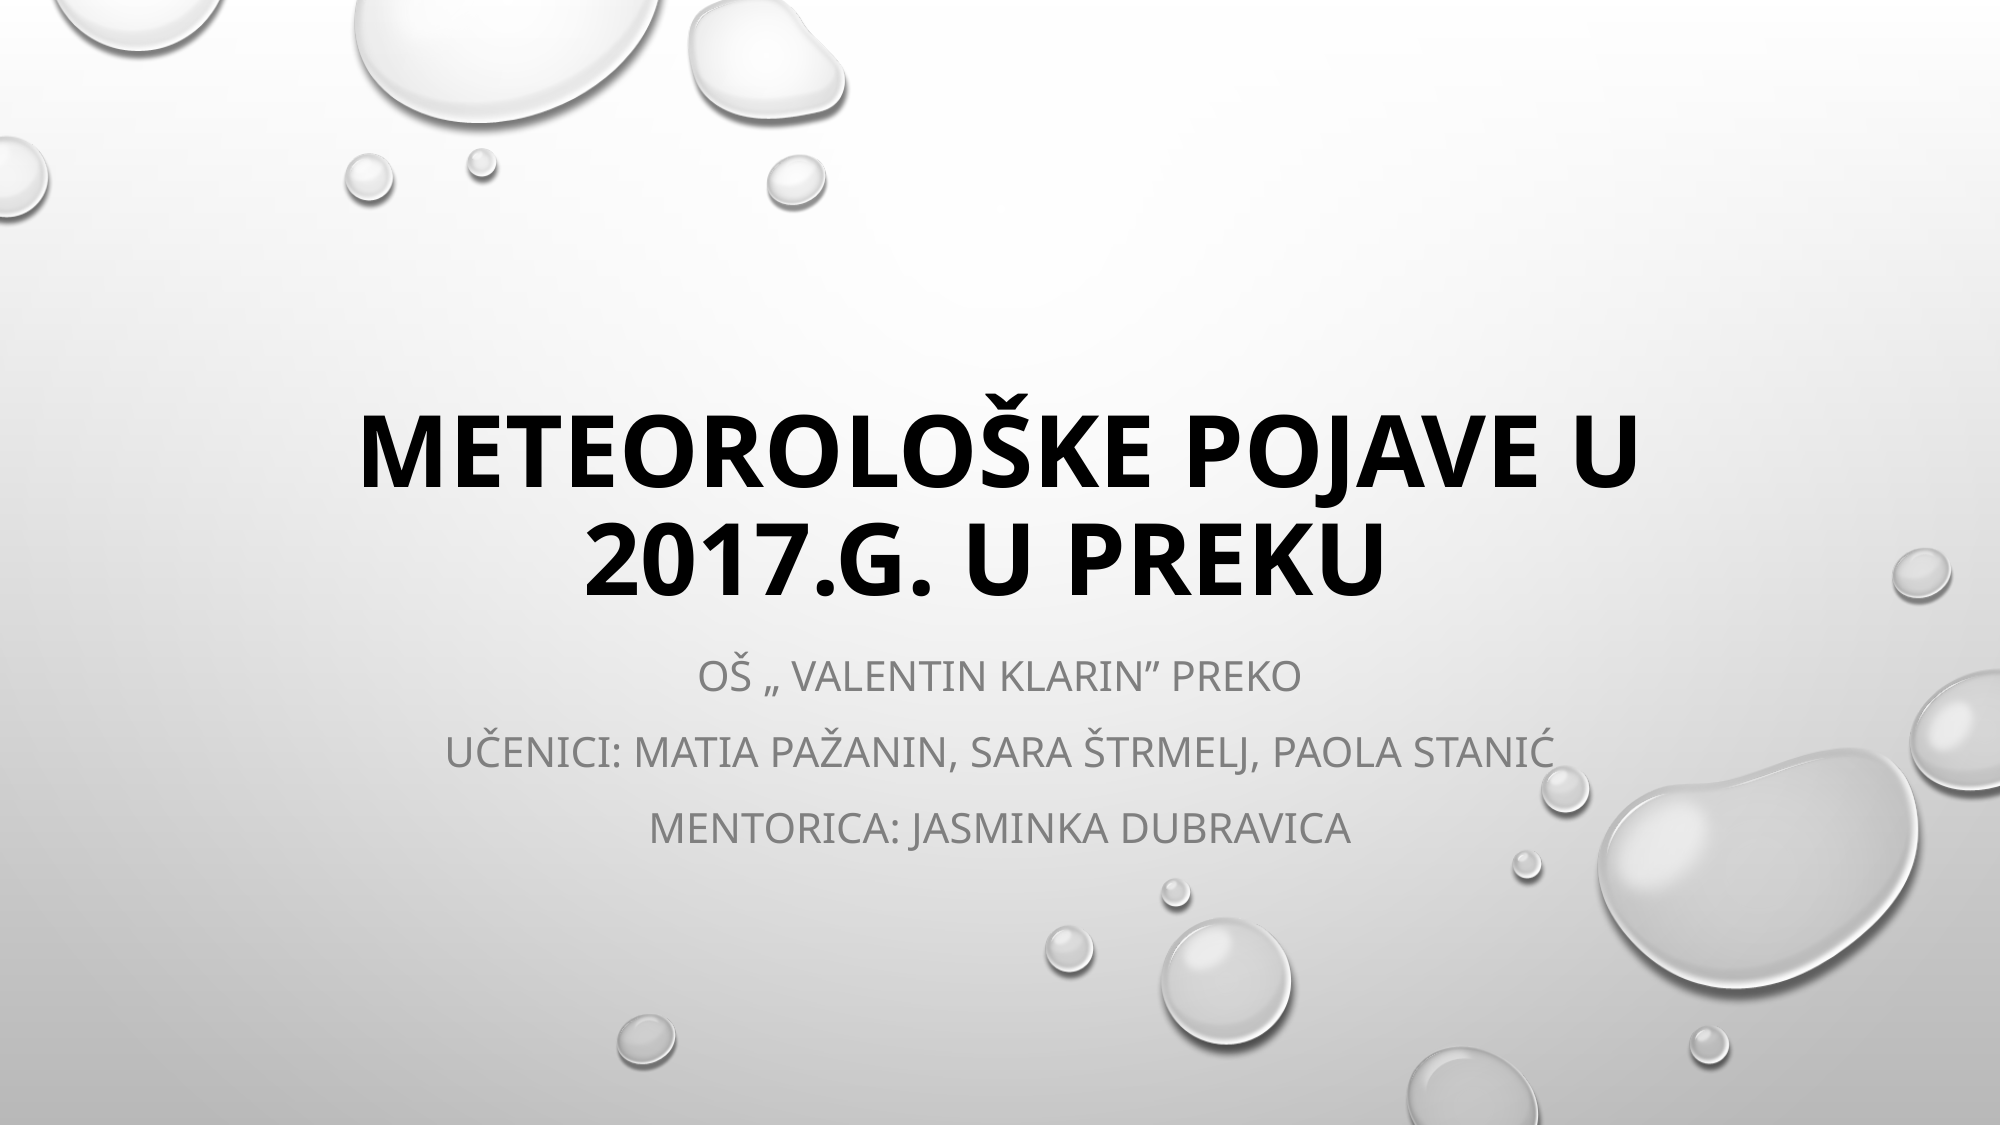

# METEOROLOŠKE POJAVE U 2017.g. U PREKU
Oš „ Valentin Klarin” preko
Učenici: matia pažanin, sara štrmelj, paola stanić
Mentorica: jasminka dubravica